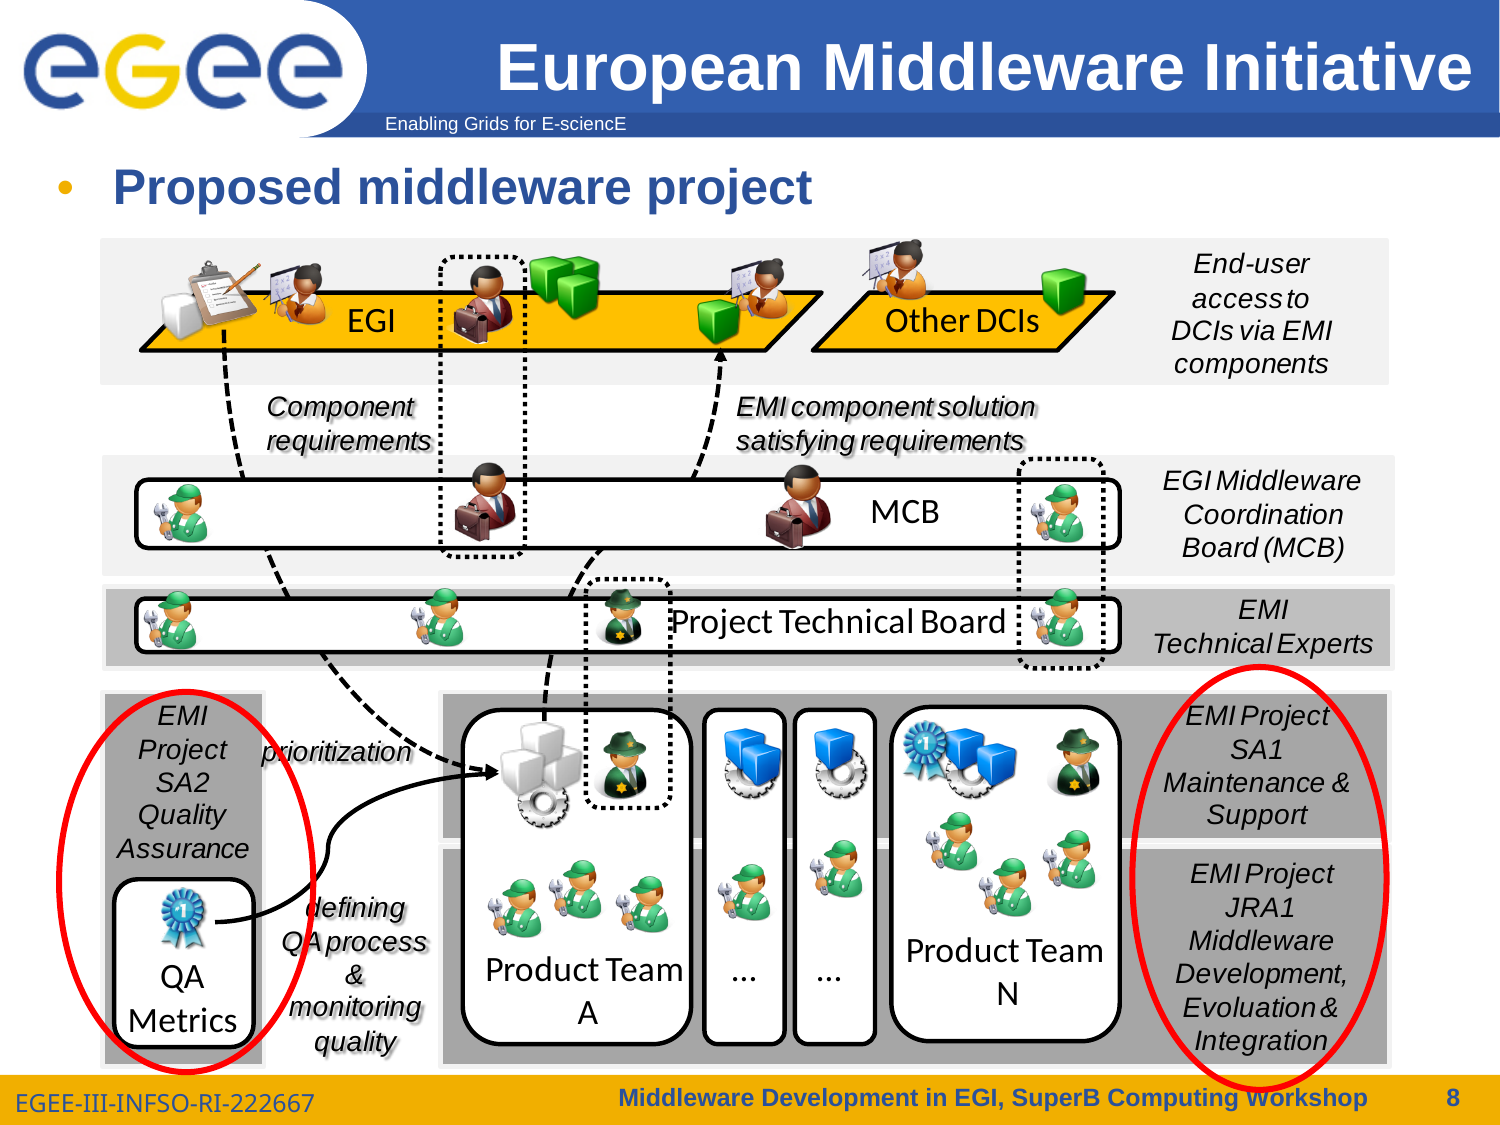

# European Middleware Initiative
Proposed middleware project
Middleware Development in EGI, SuperB Computing Workshop
8